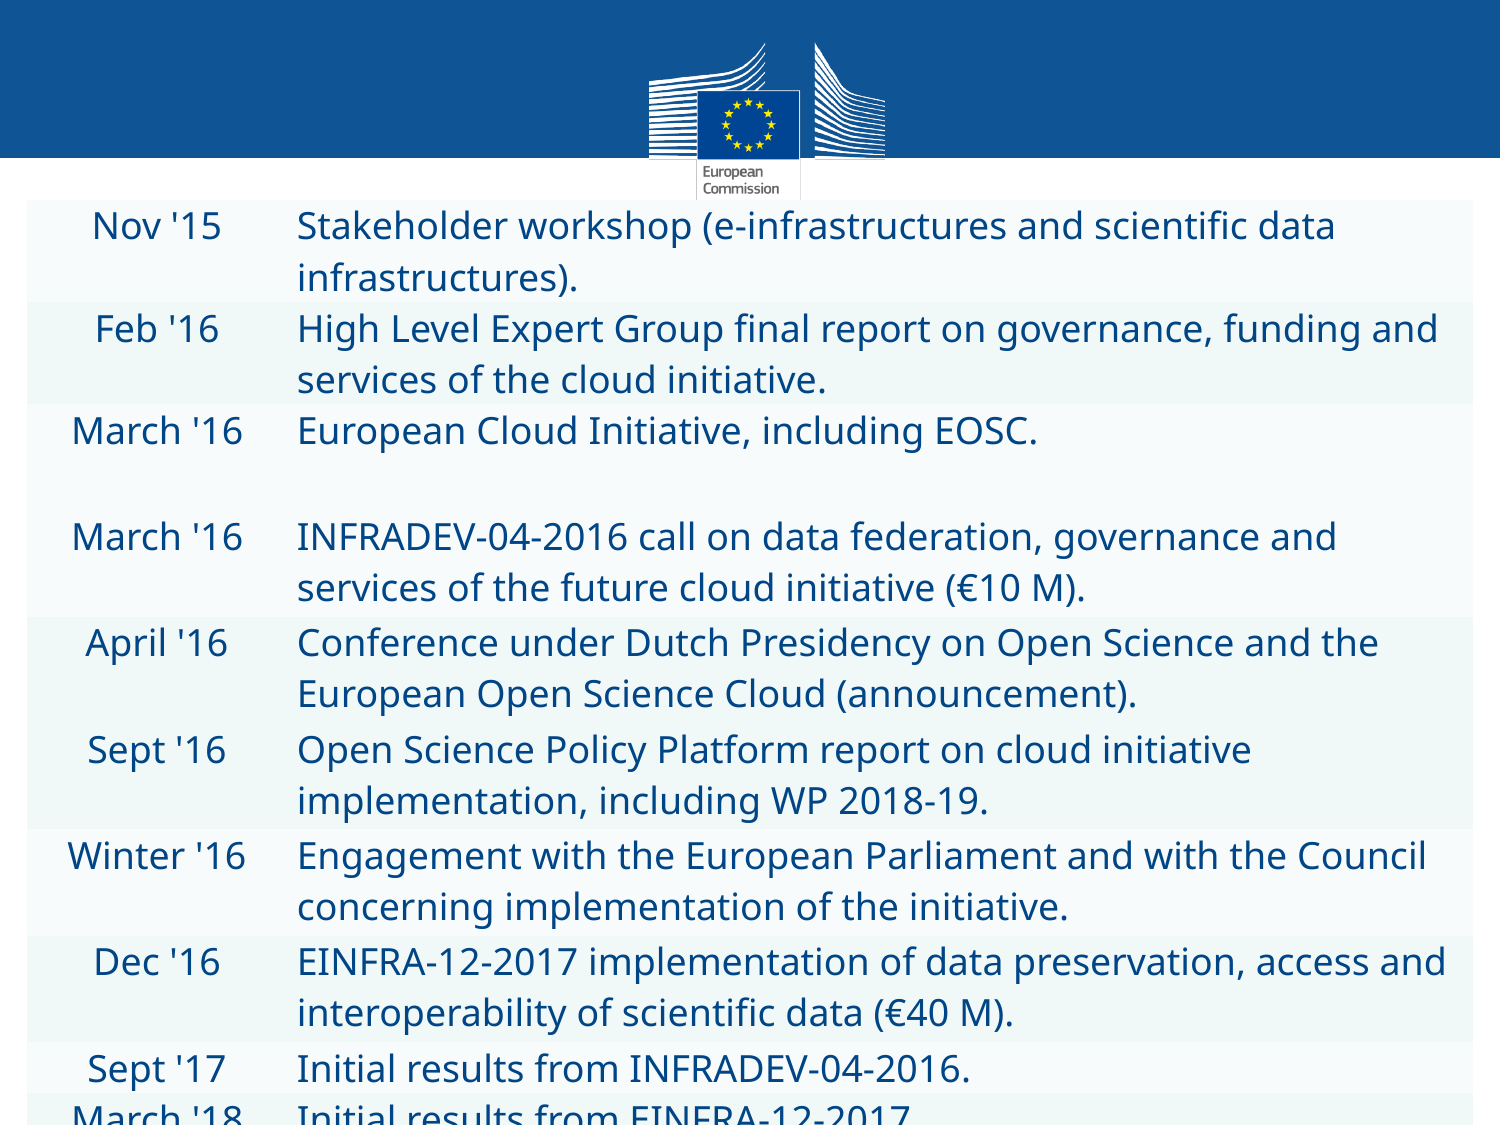

| Nov '15 | Stakeholder workshop (e-infrastructures and scientific data infrastructures). |
| --- | --- |
| Feb '16 | High Level Expert Group final report on governance, funding and services of the cloud initiative. |
| March '16 | European Cloud Initiative, including EOSC. |
| March '16 | INFRADEV-04-2016 call on data federation, governance and services of the future cloud initiative (€10 M). |
| April '16 | Conference under Dutch Presidency on Open Science and the European Open Science Cloud (announcement). |
| Sept '16 | Open Science Policy Platform report on cloud initiative implementation, including WP 2018-19. |
| Winter '16 | Engagement with the European Parliament and with the Council concerning implementation of the initiative. |
| Dec '16 | EINFRA-12-2017 implementation of data preservation, access and interoperability of scientific data (€40 M). |
| Sept '17 | Initial results from INFRADEV-04-2016. |
| March '18 | Initial results from EINFRA-12-2017. |